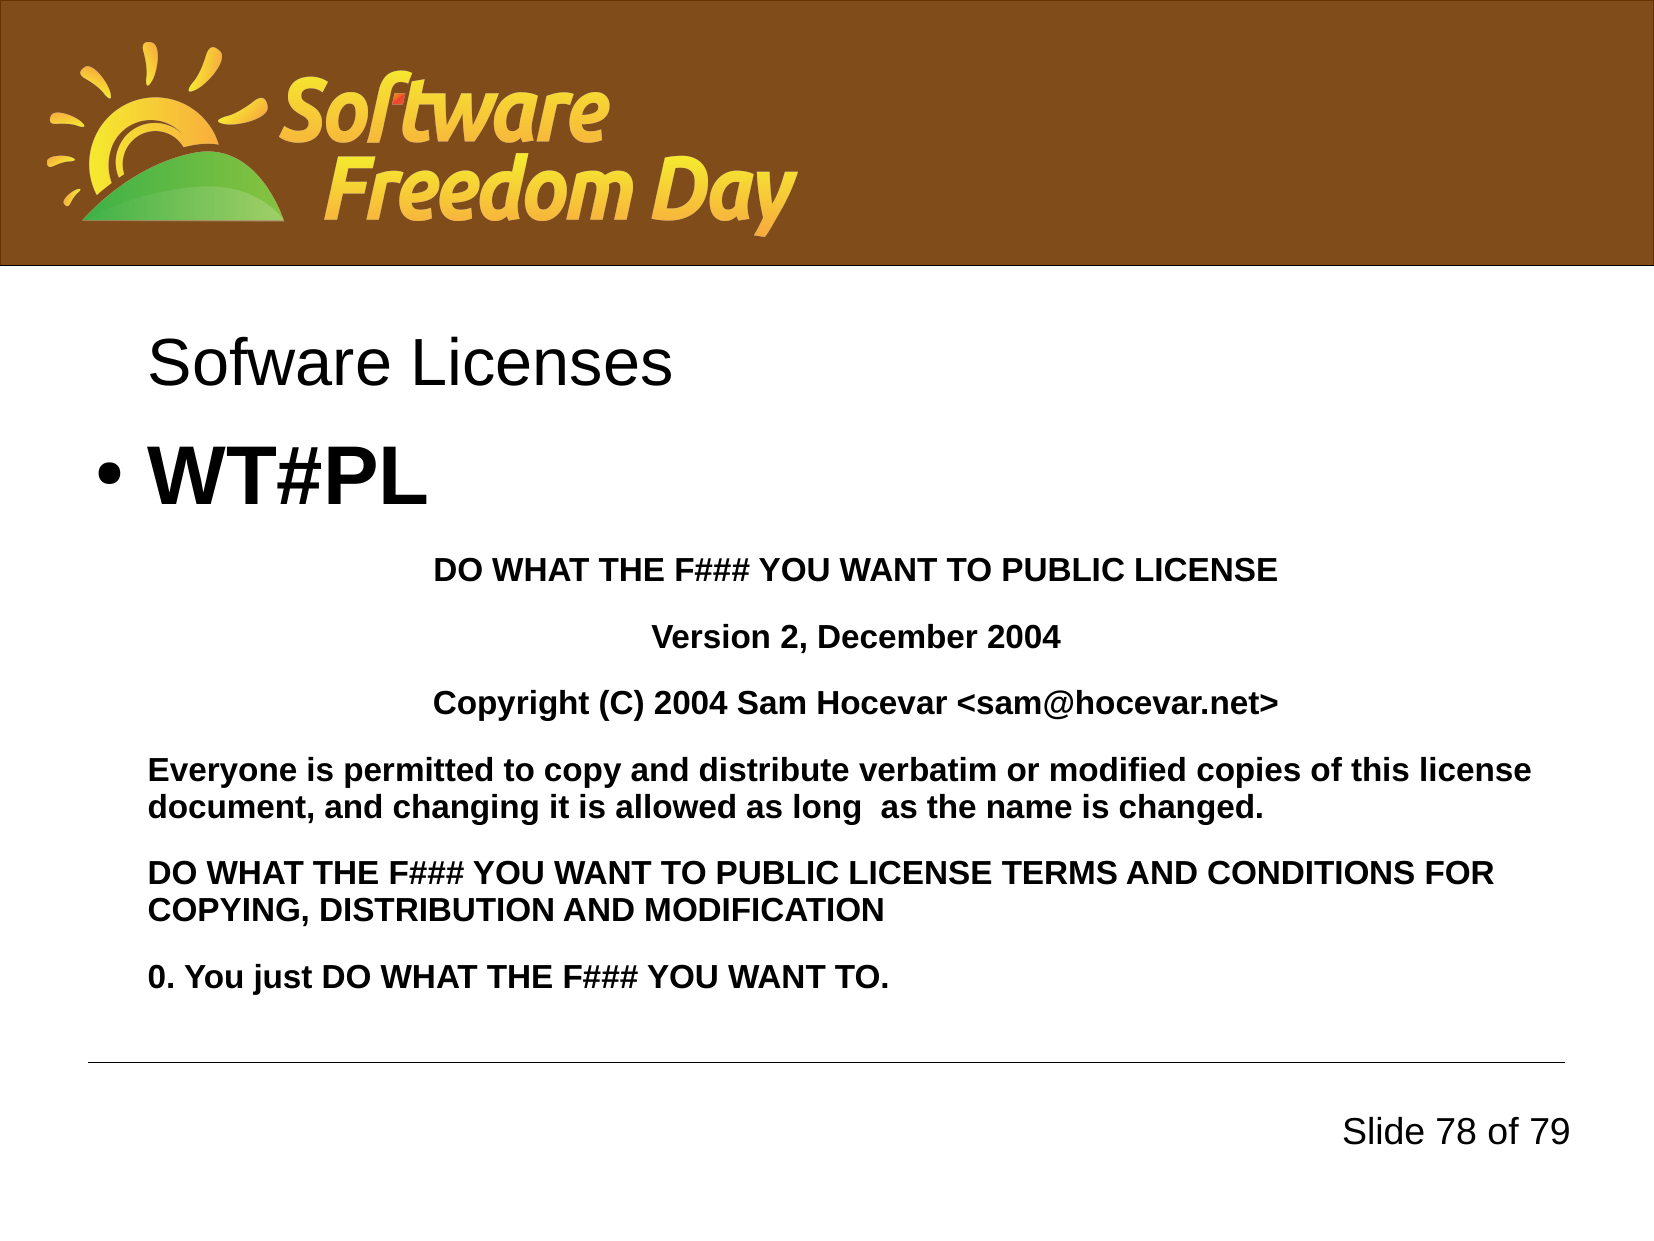

#
Sofware Licenses
WT#PL
DO WHAT THE F### YOU WANT TO PUBLIC LICENSE
Version 2, December 2004
Copyright (C) 2004 Sam Hocevar <sam@hocevar.net>
Everyone is permitted to copy and distribute verbatim or modified copies of this license document, and changing it is allowed as long as the name is changed.
DO WHAT THE F### YOU WANT TO PUBLIC LICENSE TERMS AND CONDITIONS FOR COPYING, DISTRIBUTION AND MODIFICATION
0. You just DO WHAT THE F### YOU WANT TO.
78